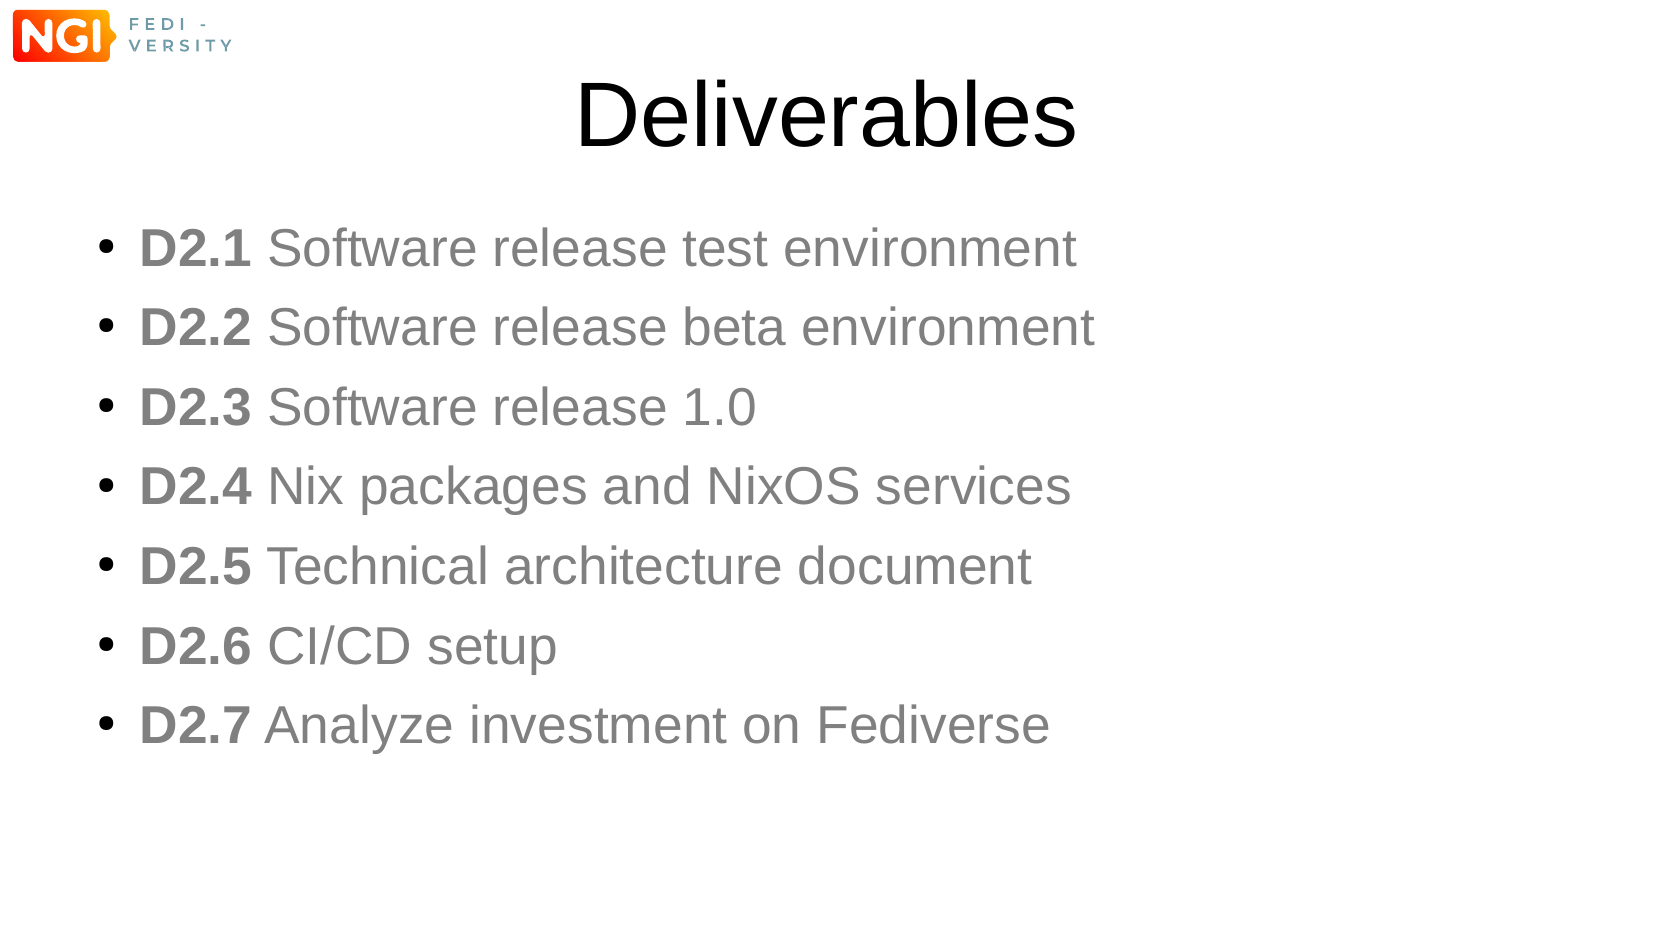

# Deliverables
D2.1 Software release test environment
D2.2 Software release beta environment
D2.3 Software release 1.0
D2.4 Nix packages and NixOS services
D2.5 Technical architecture document
D2.6 CI/CD setup
D2.7 Analyze investment on Fediverse